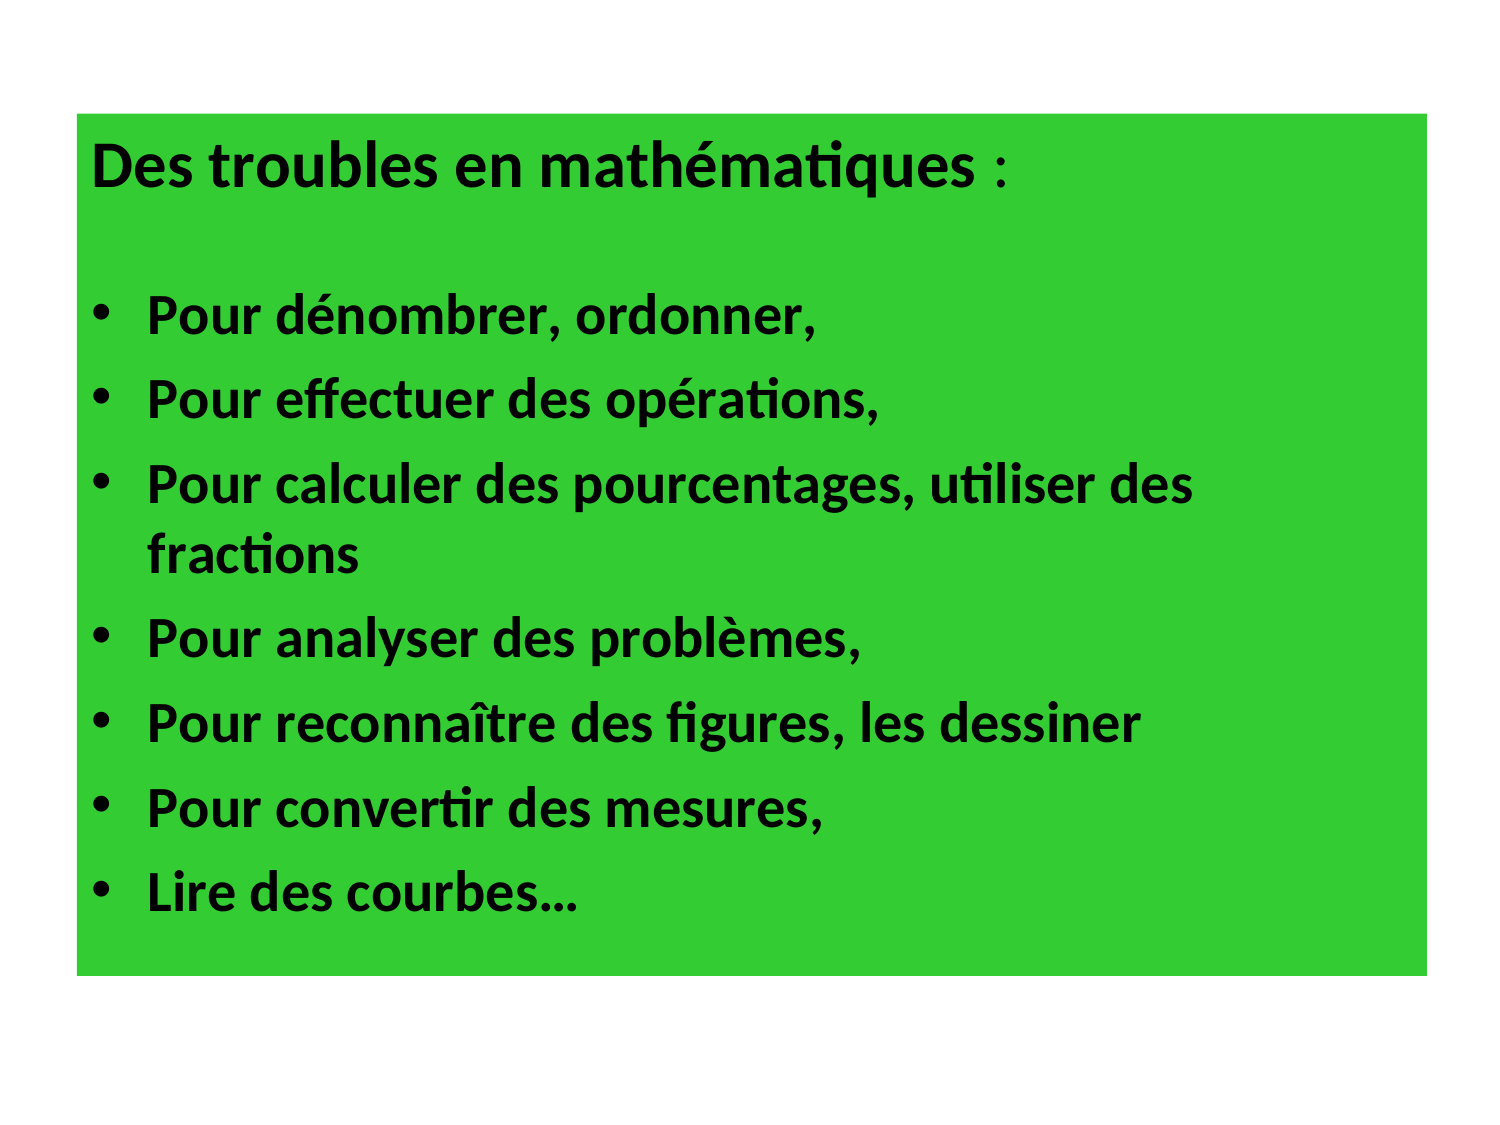

# Des troubles en mathématiques :
Pour dénombrer, ordonner,
Pour effectuer des opérations,
Pour calculer des pourcentages, utiliser des fractions
Pour analyser des problèmes,
Pour reconnaître des figures, les dessiner
Pour convertir des mesures,
Lire des courbes…